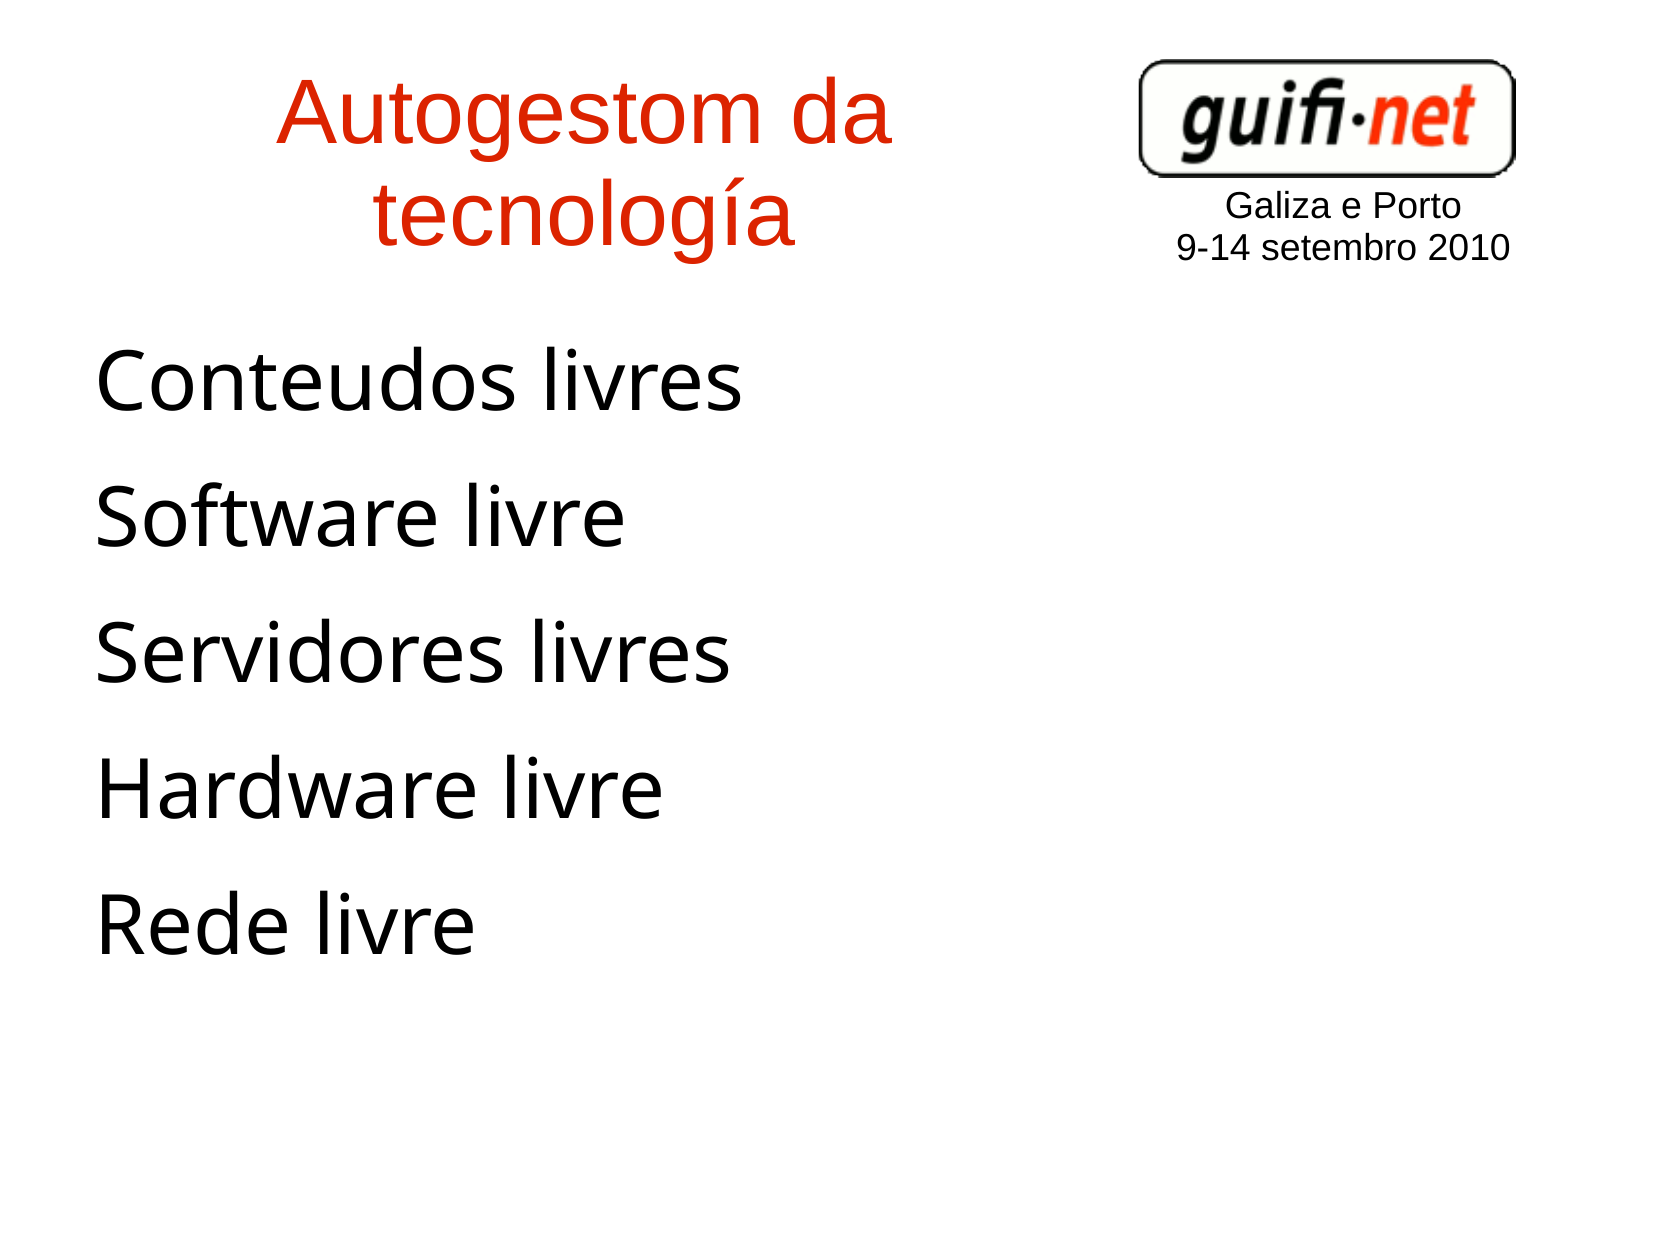

# Autogestom da tecnología
Galiza e Porto
9-14 setembro 2010
Conteudos livres
Software livre
Servidores livres
Hardware livre
Rede livre